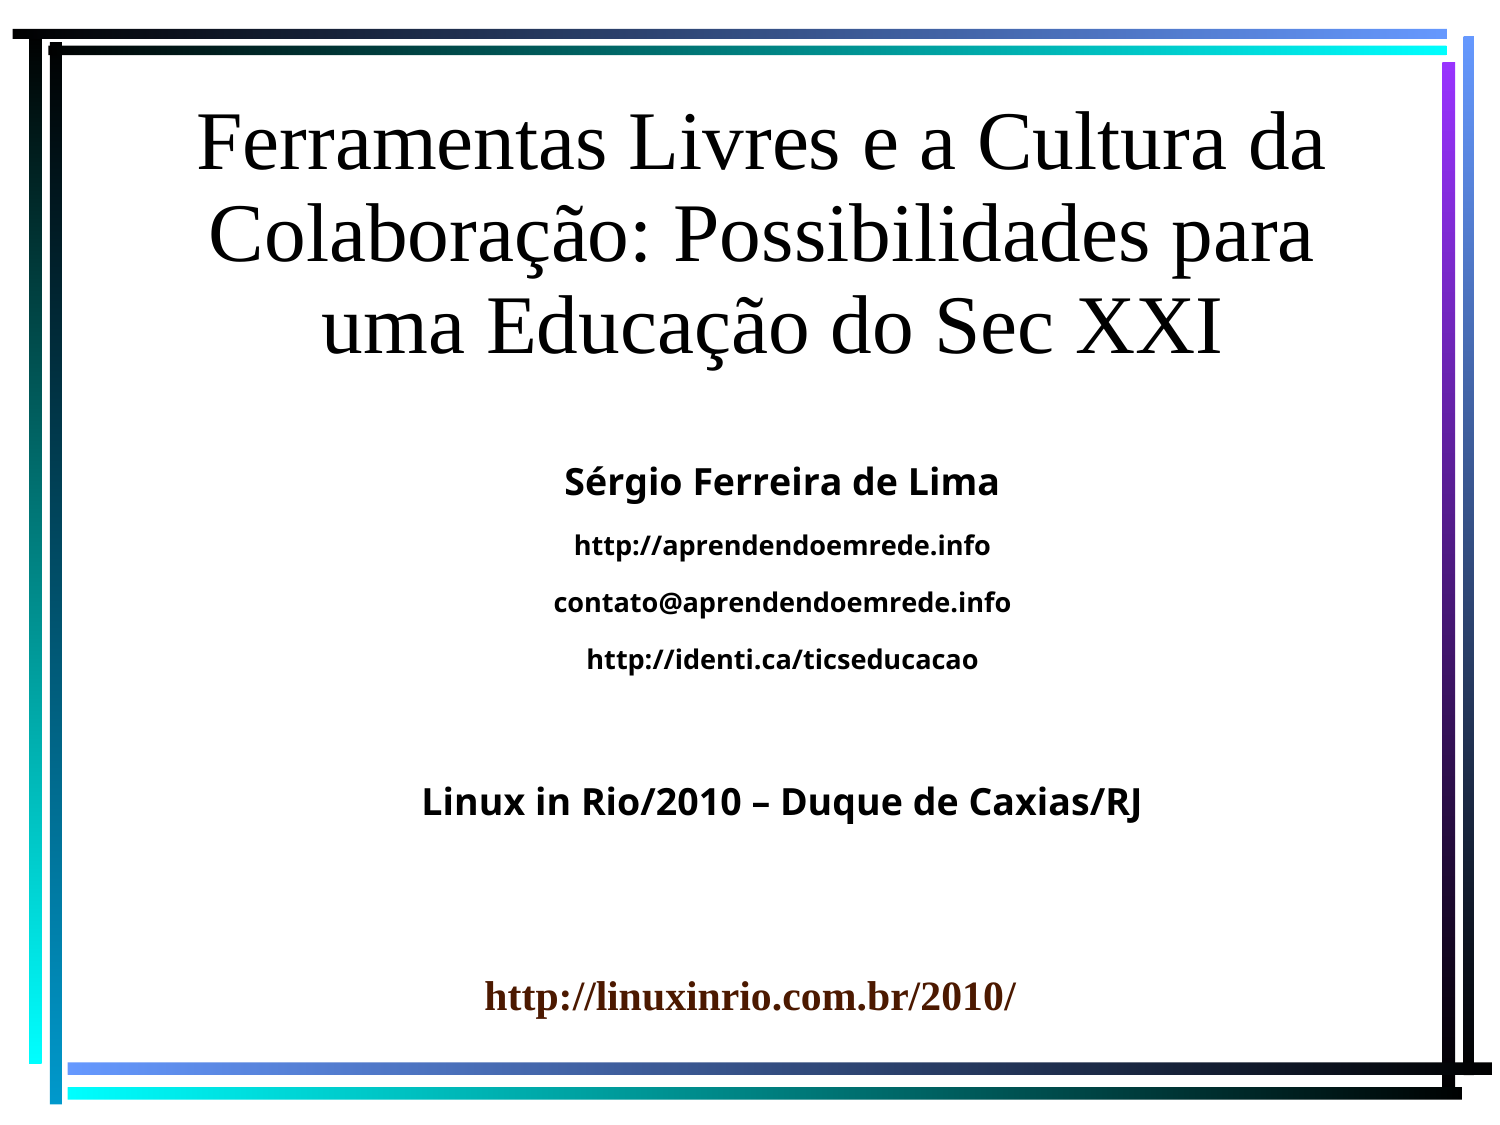

# Ferramentas Livres e a Cultura da Colaboração: Possibilidades para uma Educação do Sec XXI
Sérgio Ferreira de Lima
http://aprendendoemrede.info
contato@aprendendoemrede.info
http://identi.ca/ticseducacao
Linux in Rio/2010 – Duque de Caxias/RJ
 http://linuxinrio.com.br/2010/